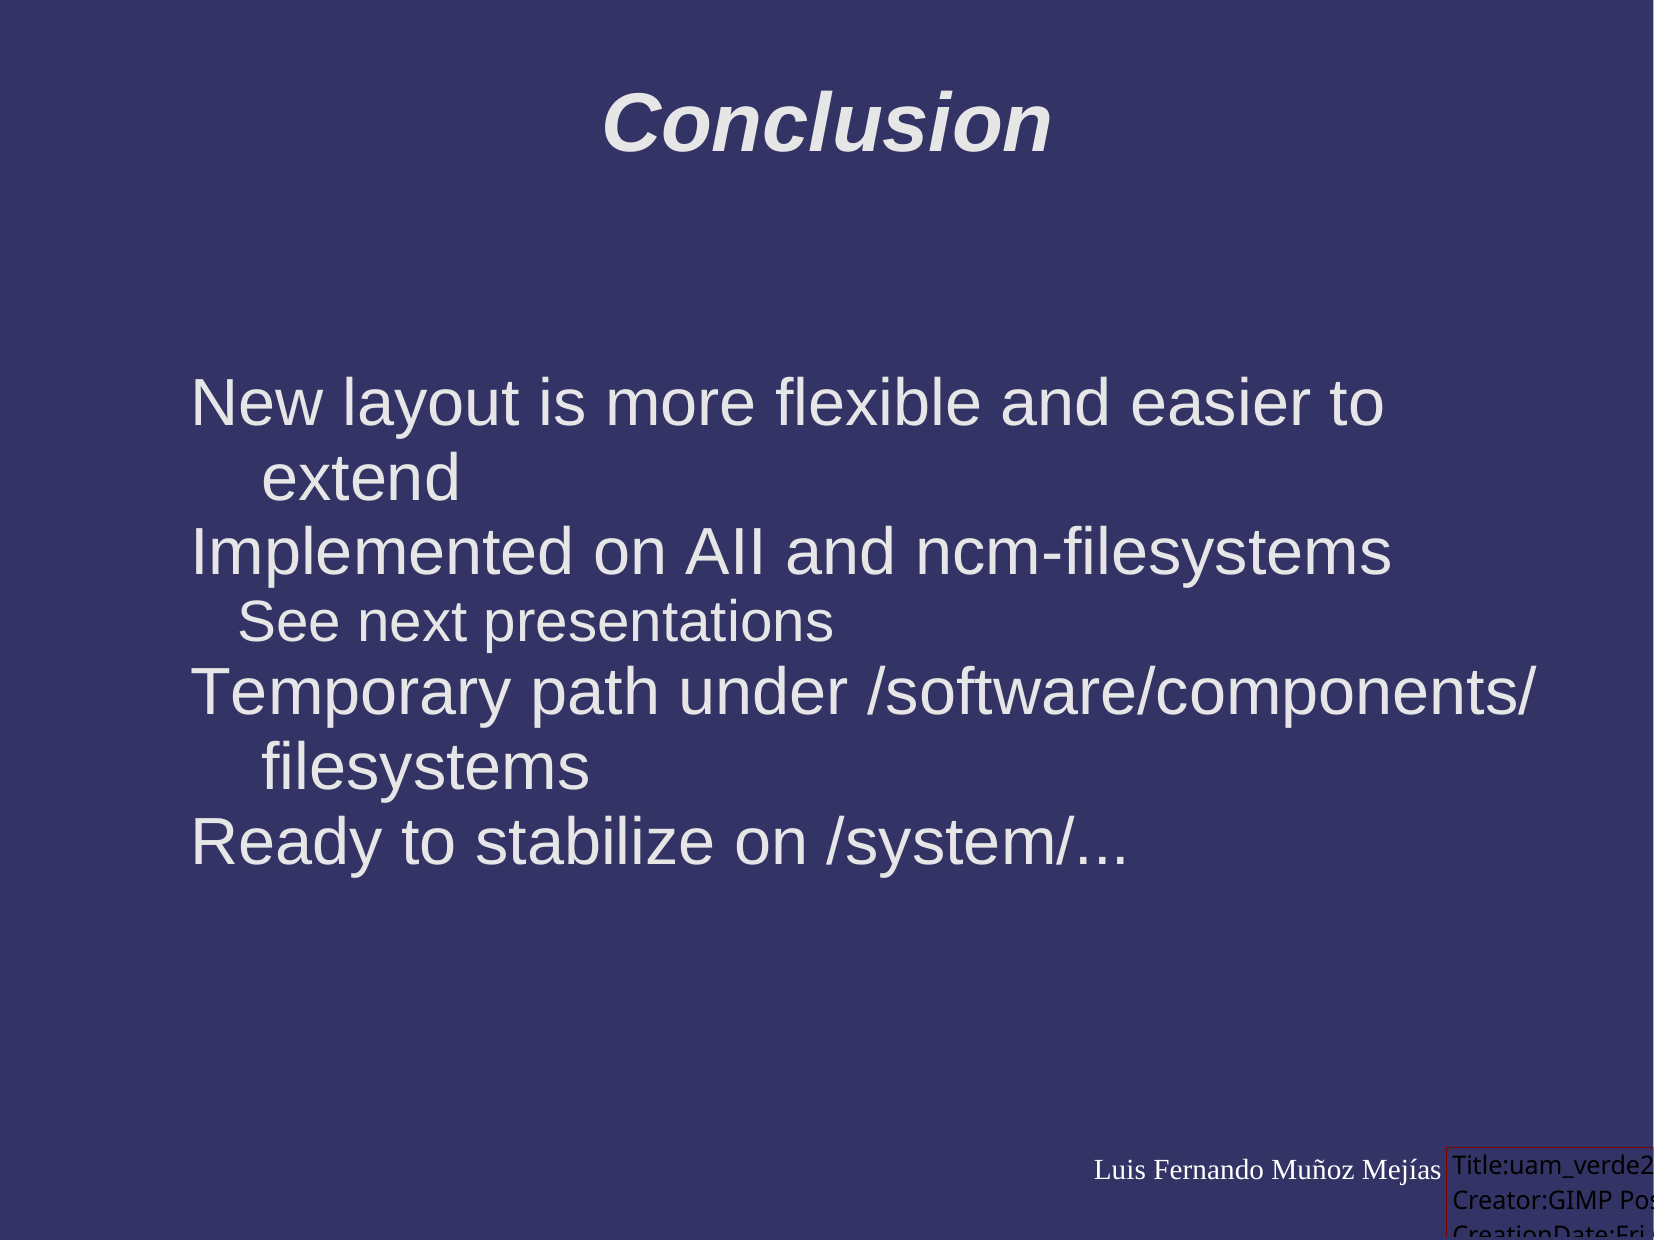

# Conclusion
New layout is more flexible and easier to extend
Implemented on AII and ncm-filesystems
See next presentations
Temporary path under /software/components/filesystems
Ready to stabilize on /system/...
Luis Fernando Muñoz Mejías